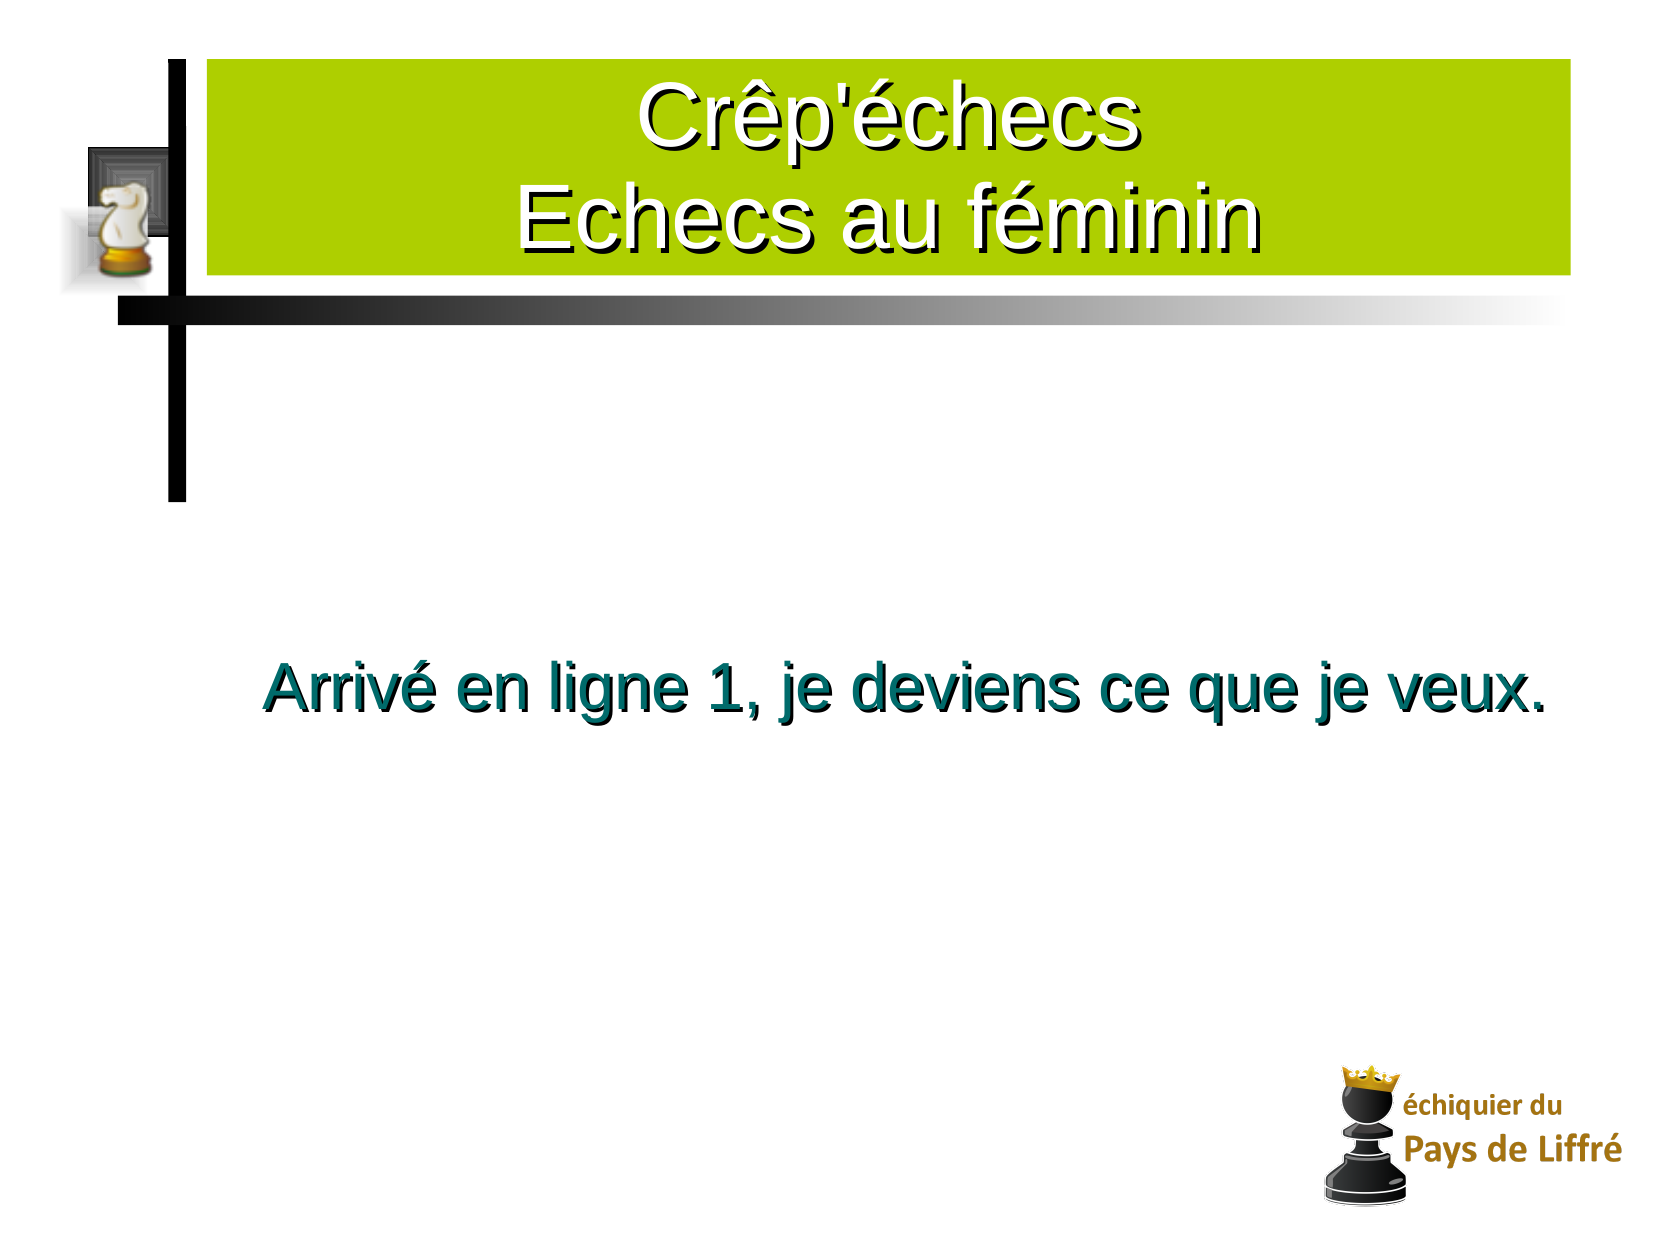

# Crêp'échecs Echecs au féminin
Arrivé en ligne 1, je deviens ce que je veux.